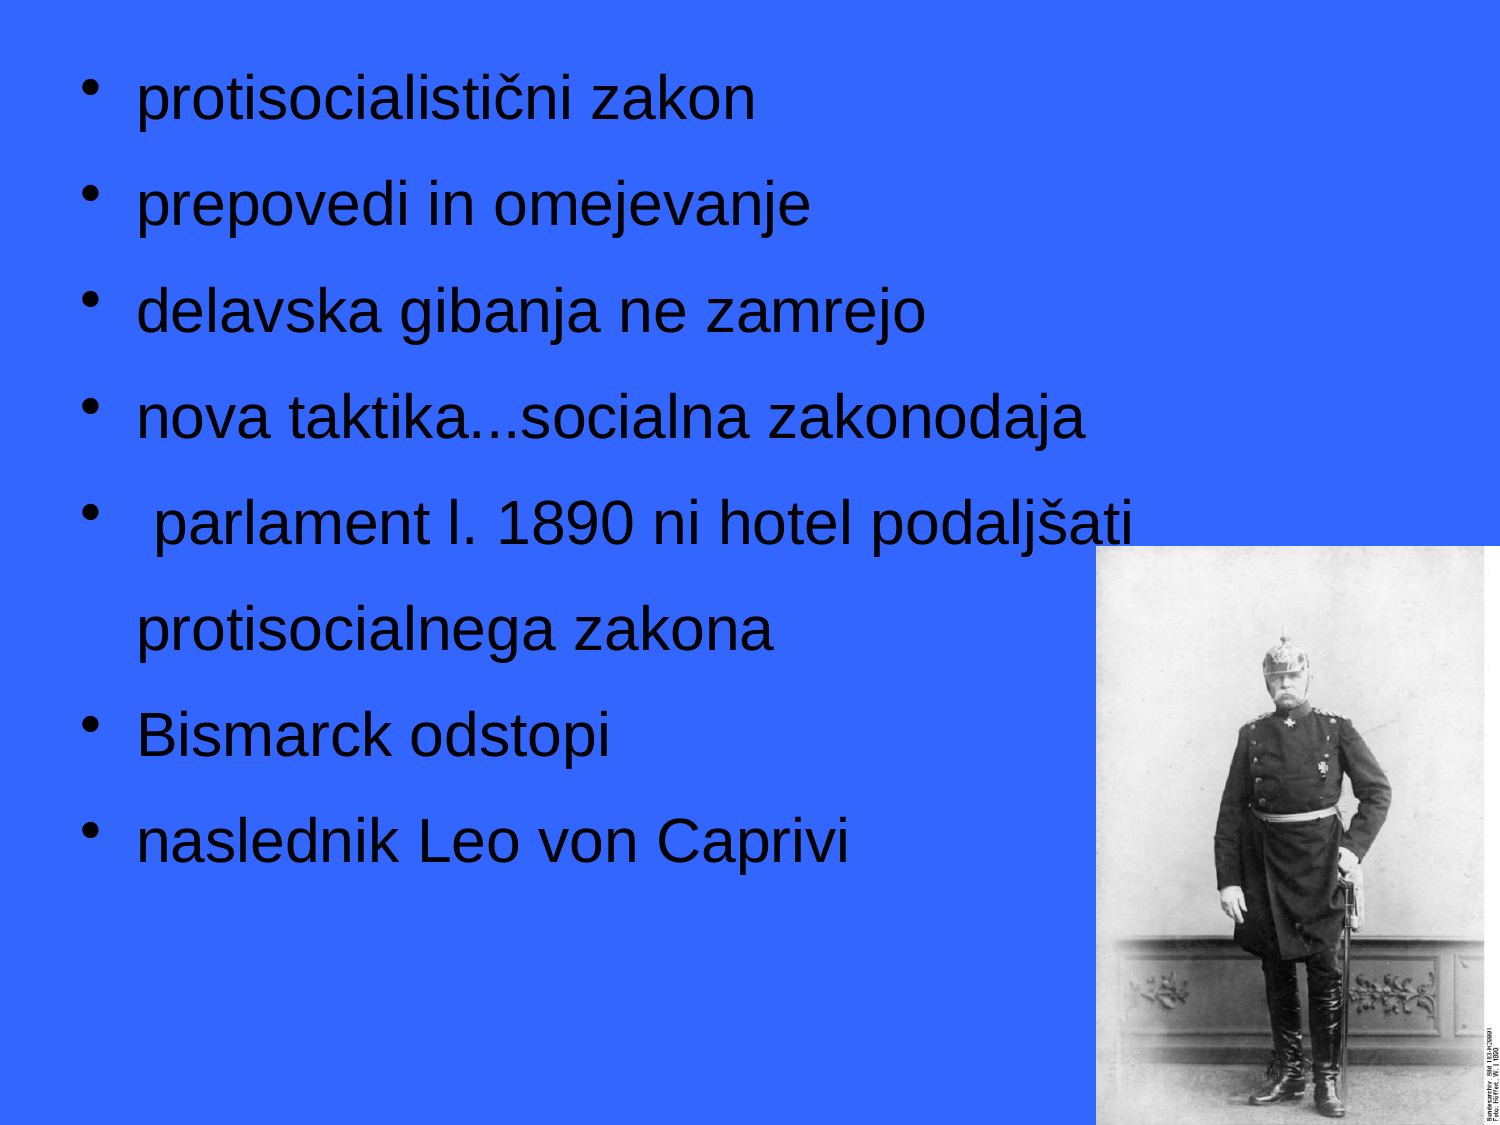

# protisocialistični zakon
prepovedi in omejevanje
delavska gibanja ne zamrejo
nova taktika...socialna zakonodaja
 parlament l. 1890 ni hotel podaljšati
	protisocialnega zakona
Bismarck odstopi
naslednik Leo von Caprivi